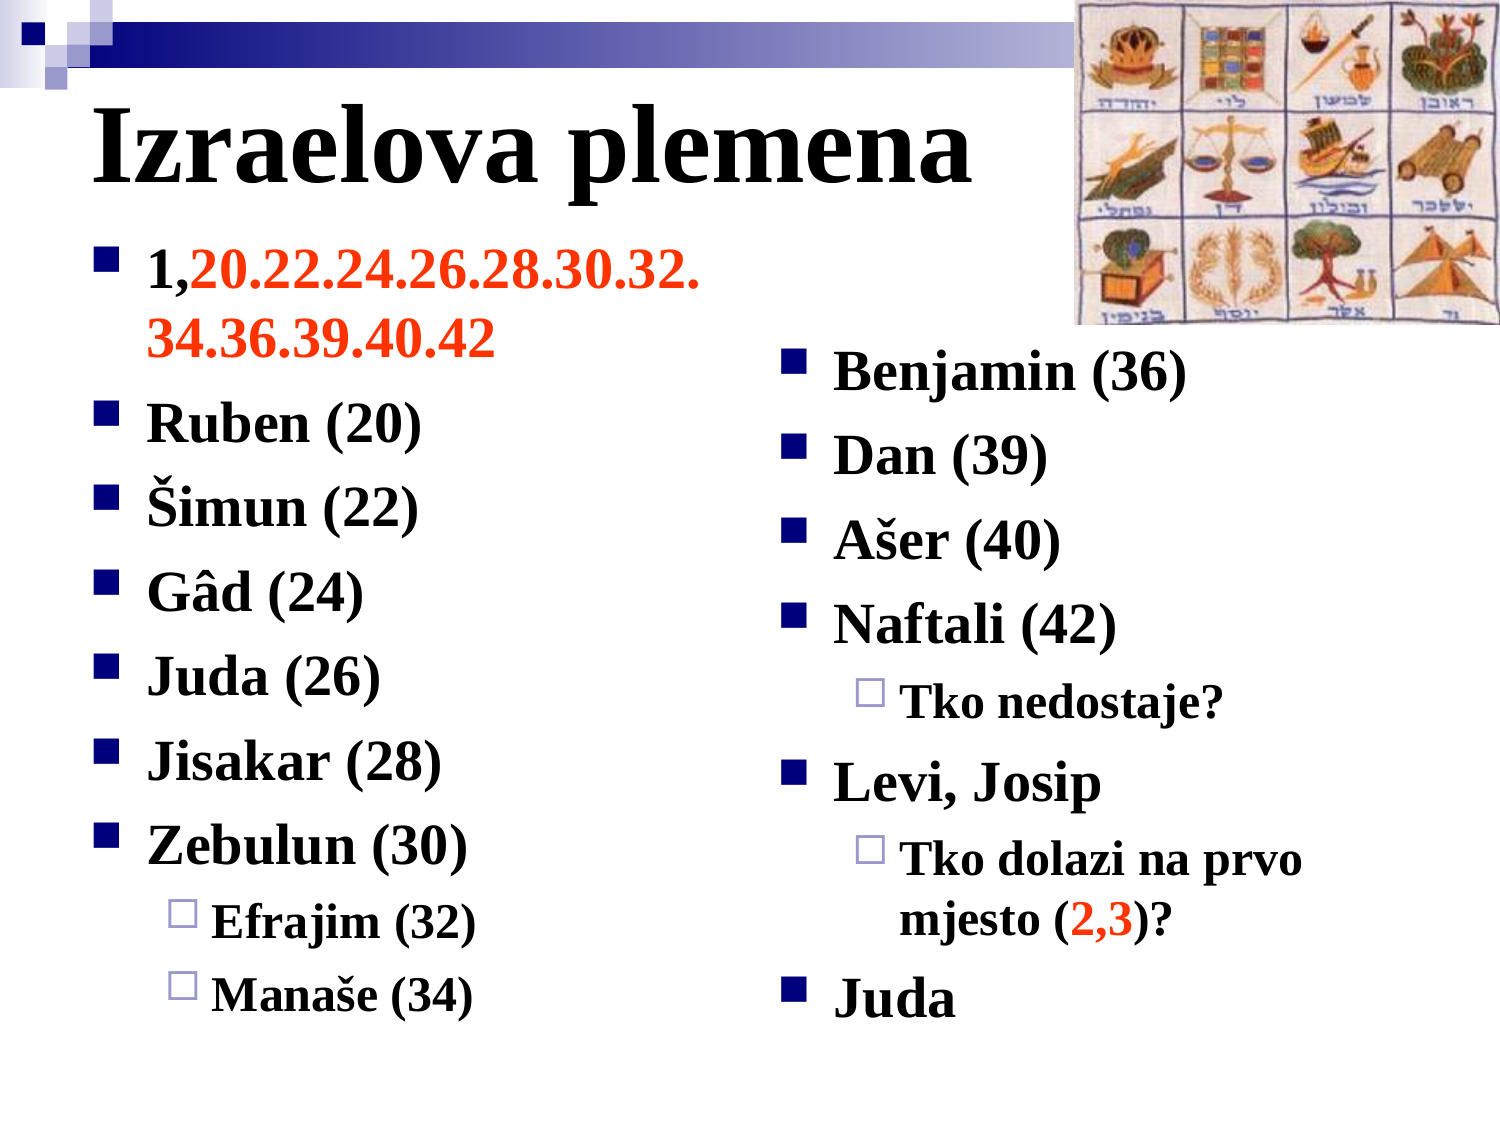

# Izraelova plemena
1,20.22.24.26.28.30.32.34.36.39.40.42
Ruben (20)
Šimun (22)
Gâd (24)
Juda (26)
Jisakar (28)
Zebulun (30)
Efrajim (32)
Manaše (34)
Benjamin (36)
Dan (39)
Ašer (40)
Naftali (42)
Tko nedostaje?
Levi, Josip
Tko dolazi na prvo mjesto (2,3)?
Juda